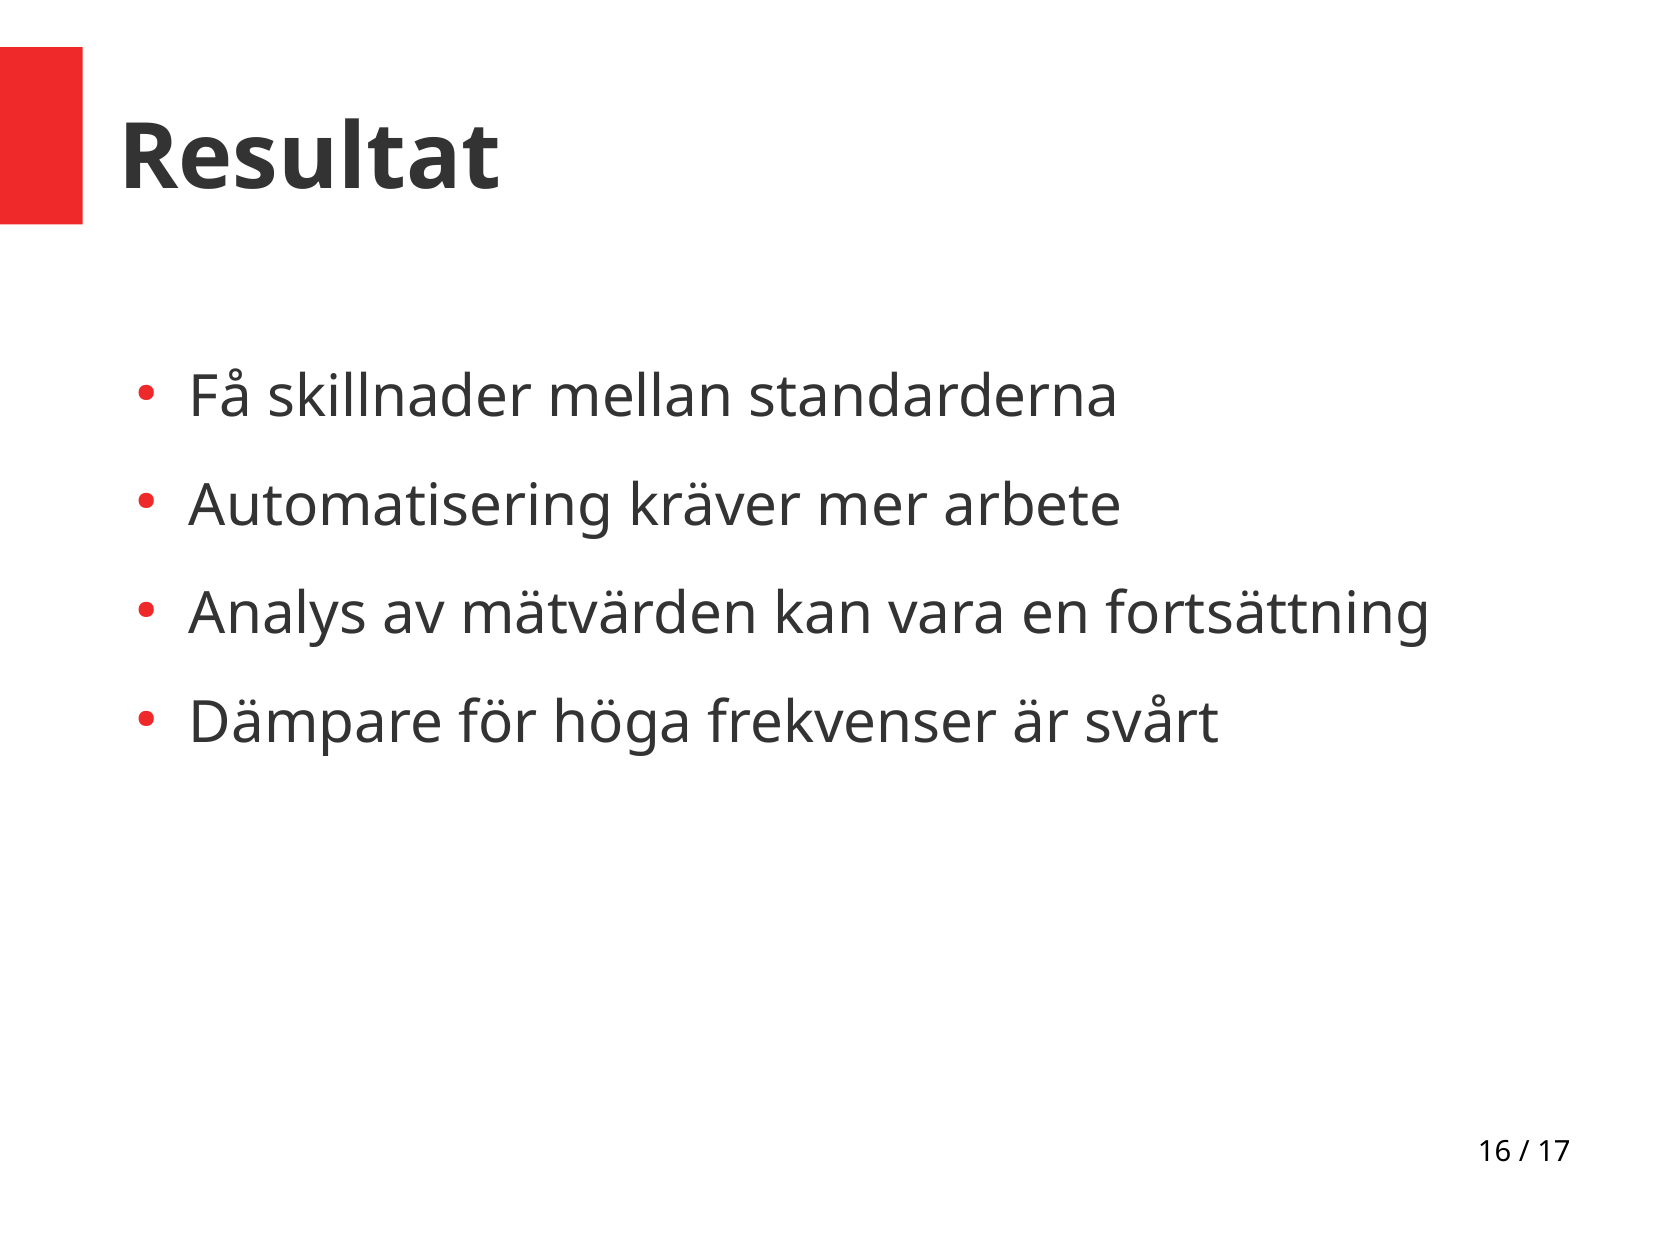

# Resultat
Få skillnader mellan standarderna
Automatisering kräver mer arbete
Analys av mätvärden kan vara en fortsättning
Dämpare för höga frekvenser är svårt
16